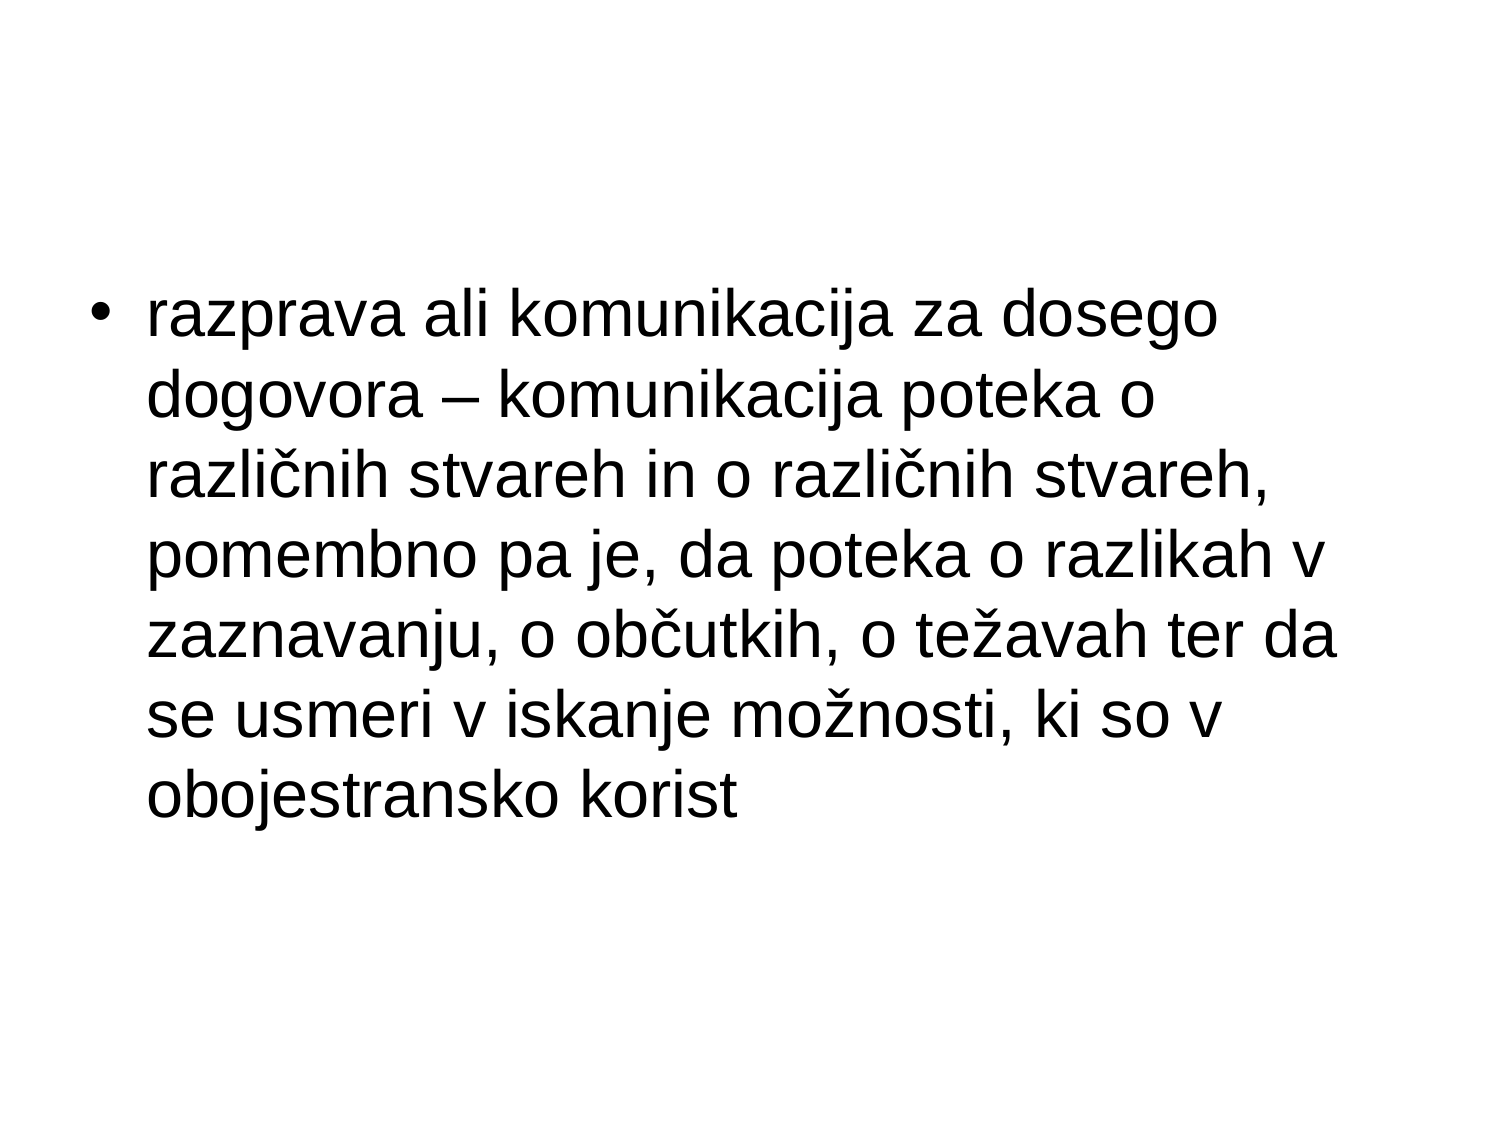

#
razprava ali komunikacija za dosego dogovora – komunikacija poteka o različnih stvareh in o različnih stvareh, pomembno pa je, da poteka o razlikah v zaznavanju, o občutkih, o težavah ter da se usmeri v iskanje možnosti, ki so v obojestransko korist